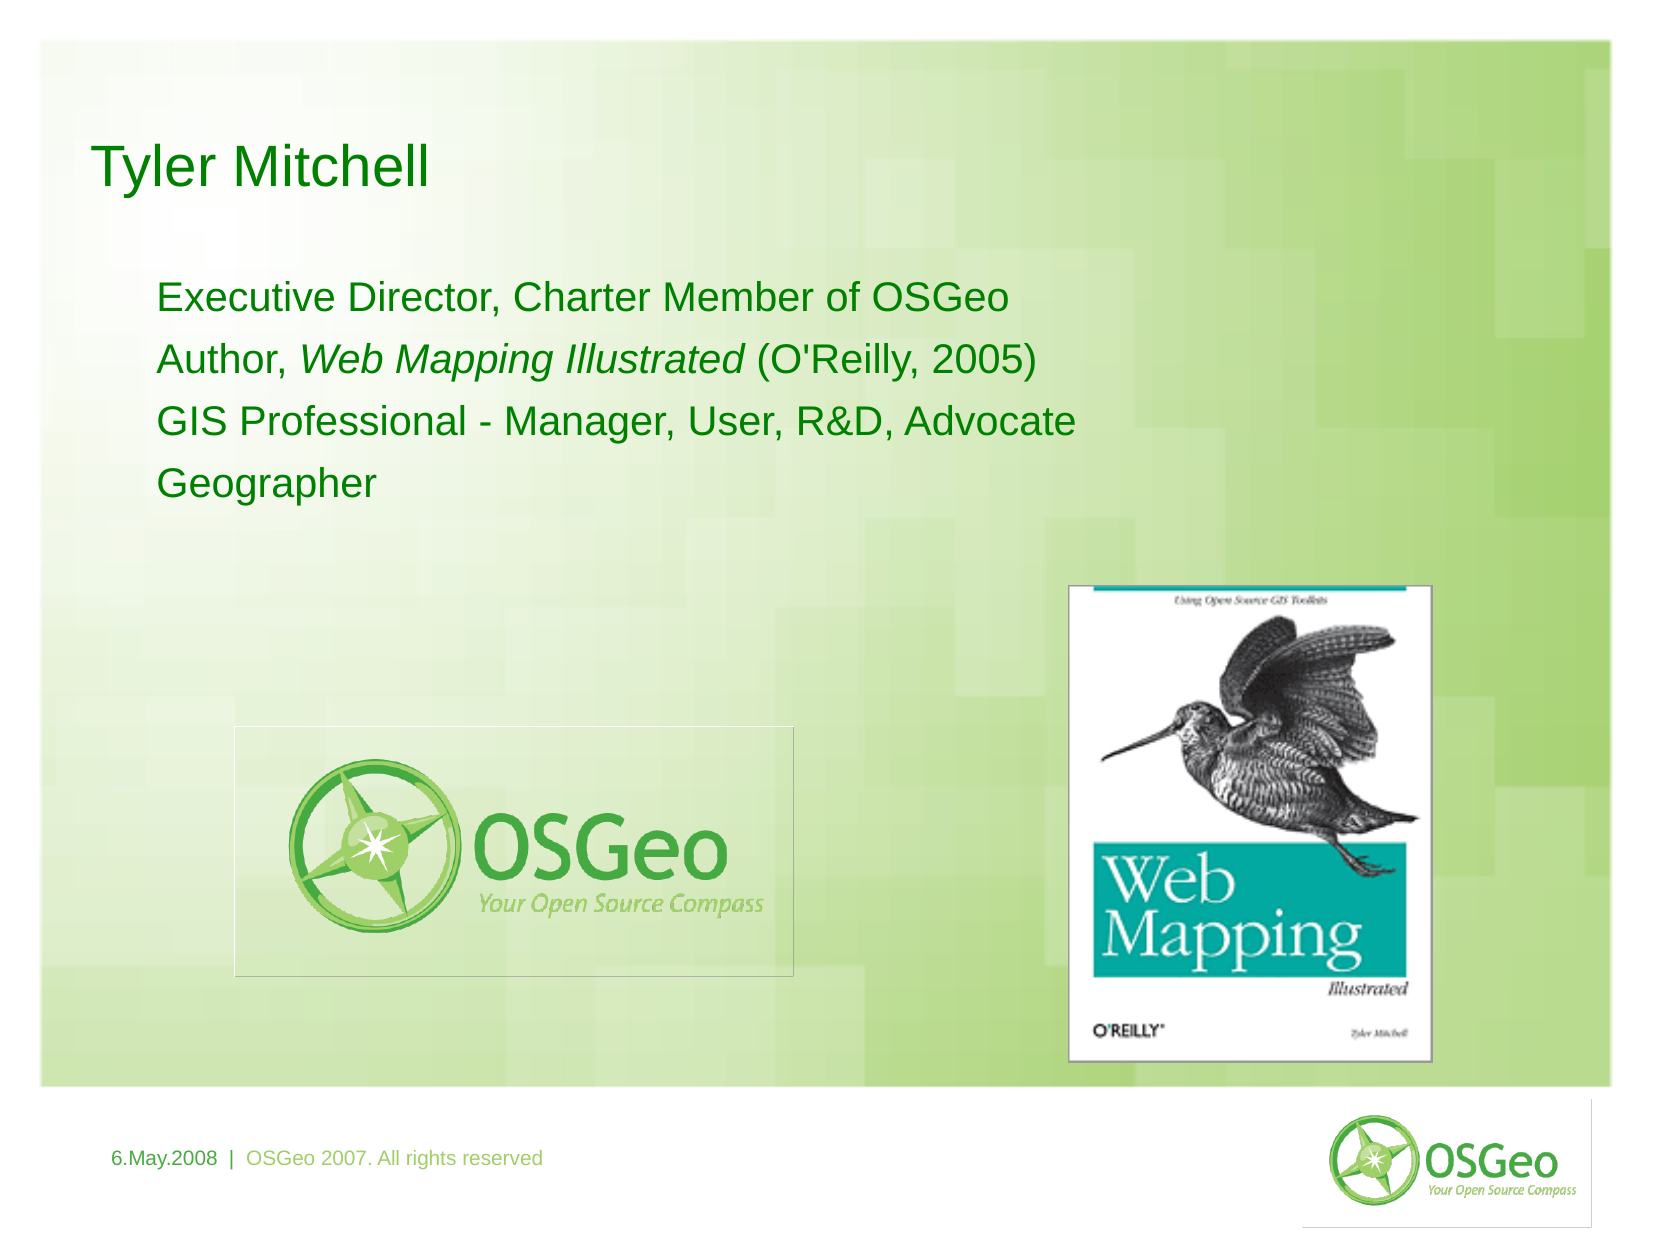

Tyler Mitchell
 Executive Director, Charter Member of OSGeo
 Author, Web Mapping Illustrated (O'Reilly, 2005)
 GIS Professional - Manager, User, R&D, Advocate
 Geographer